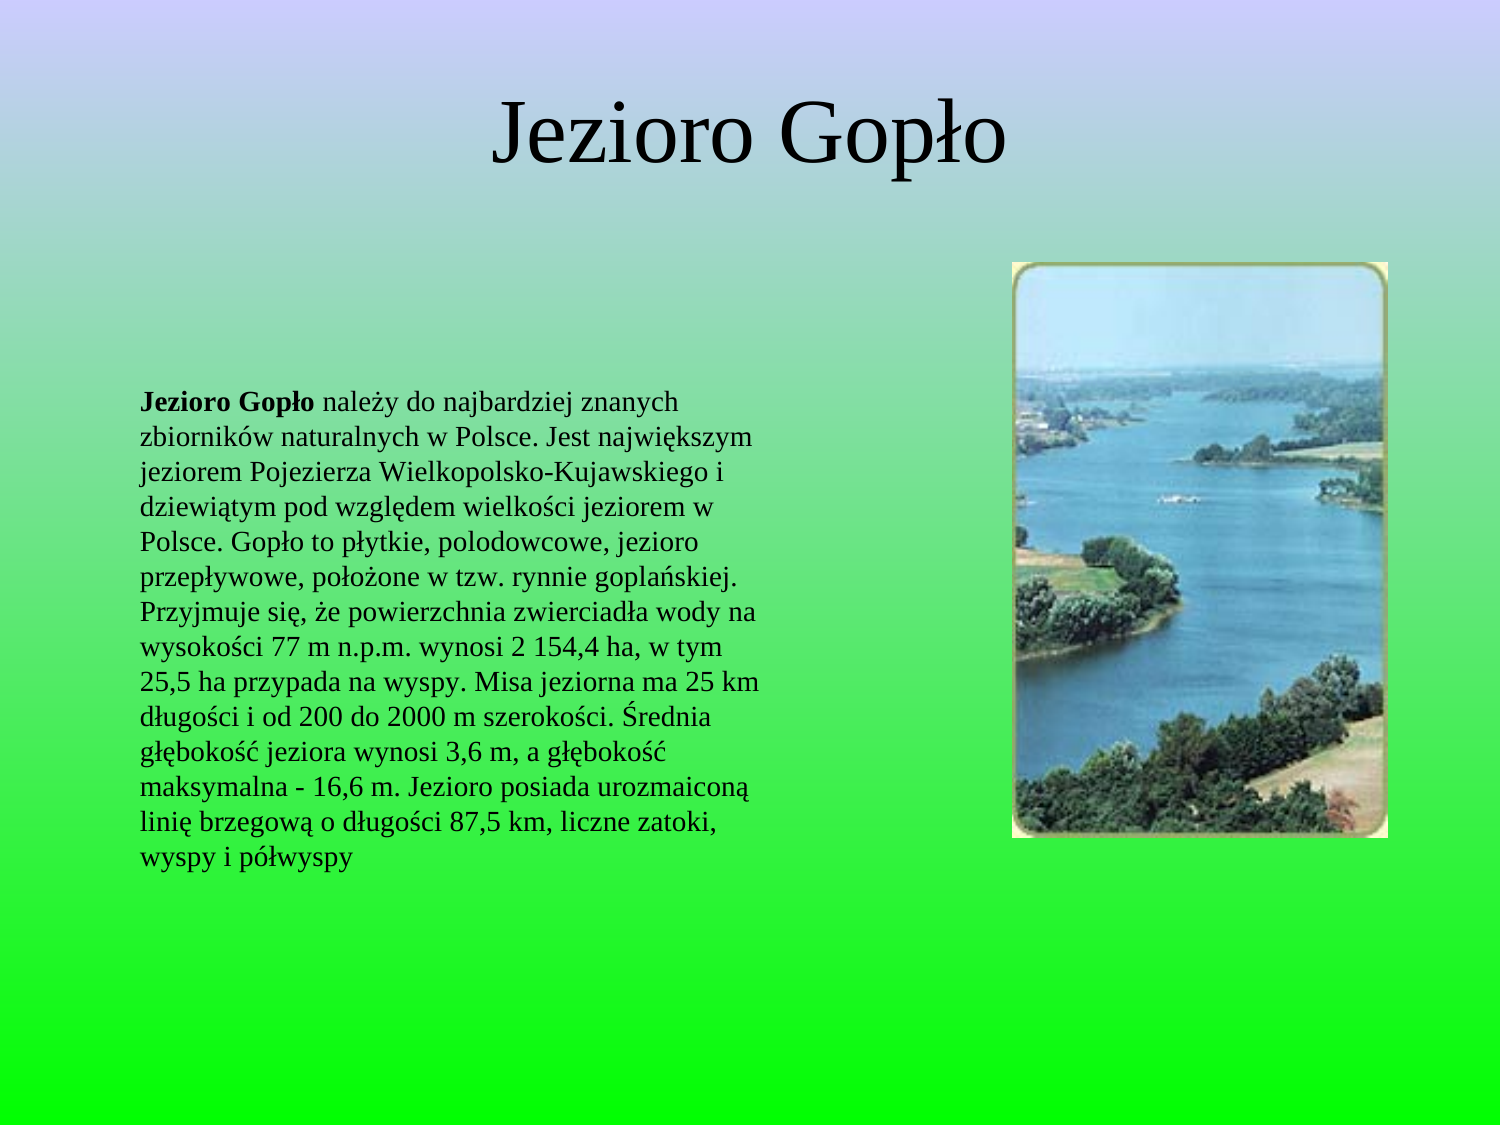

# Jezioro Gopło
Jezioro Gopło należy do najbardziej znanych zbiorników naturalnych w Polsce. Jest największym jeziorem Pojezierza Wielkopolsko-Kujawskiego i dziewiątym pod względem wielkości jeziorem w Polsce. Gopło to płytkie, polodowcowe, jezioro przepływowe, położone w tzw. rynnie goplańskiej. Przyjmuje się, że powierzchnia zwierciadła wody na wysokości 77 m n.p.m. wynosi 2 154,4 ha, w tym 25,5 ha przypada na wyspy. Misa jeziorna ma 25 km długości i od 200 do 2000 m szerokości. Średnia głębokość jeziora wynosi 3,6 m, a głębokość maksymalna - 16,6 m. Jezioro posiada urozmaiconą linię brzegową o długości 87,5 km, liczne zatoki, wyspy i półwyspy